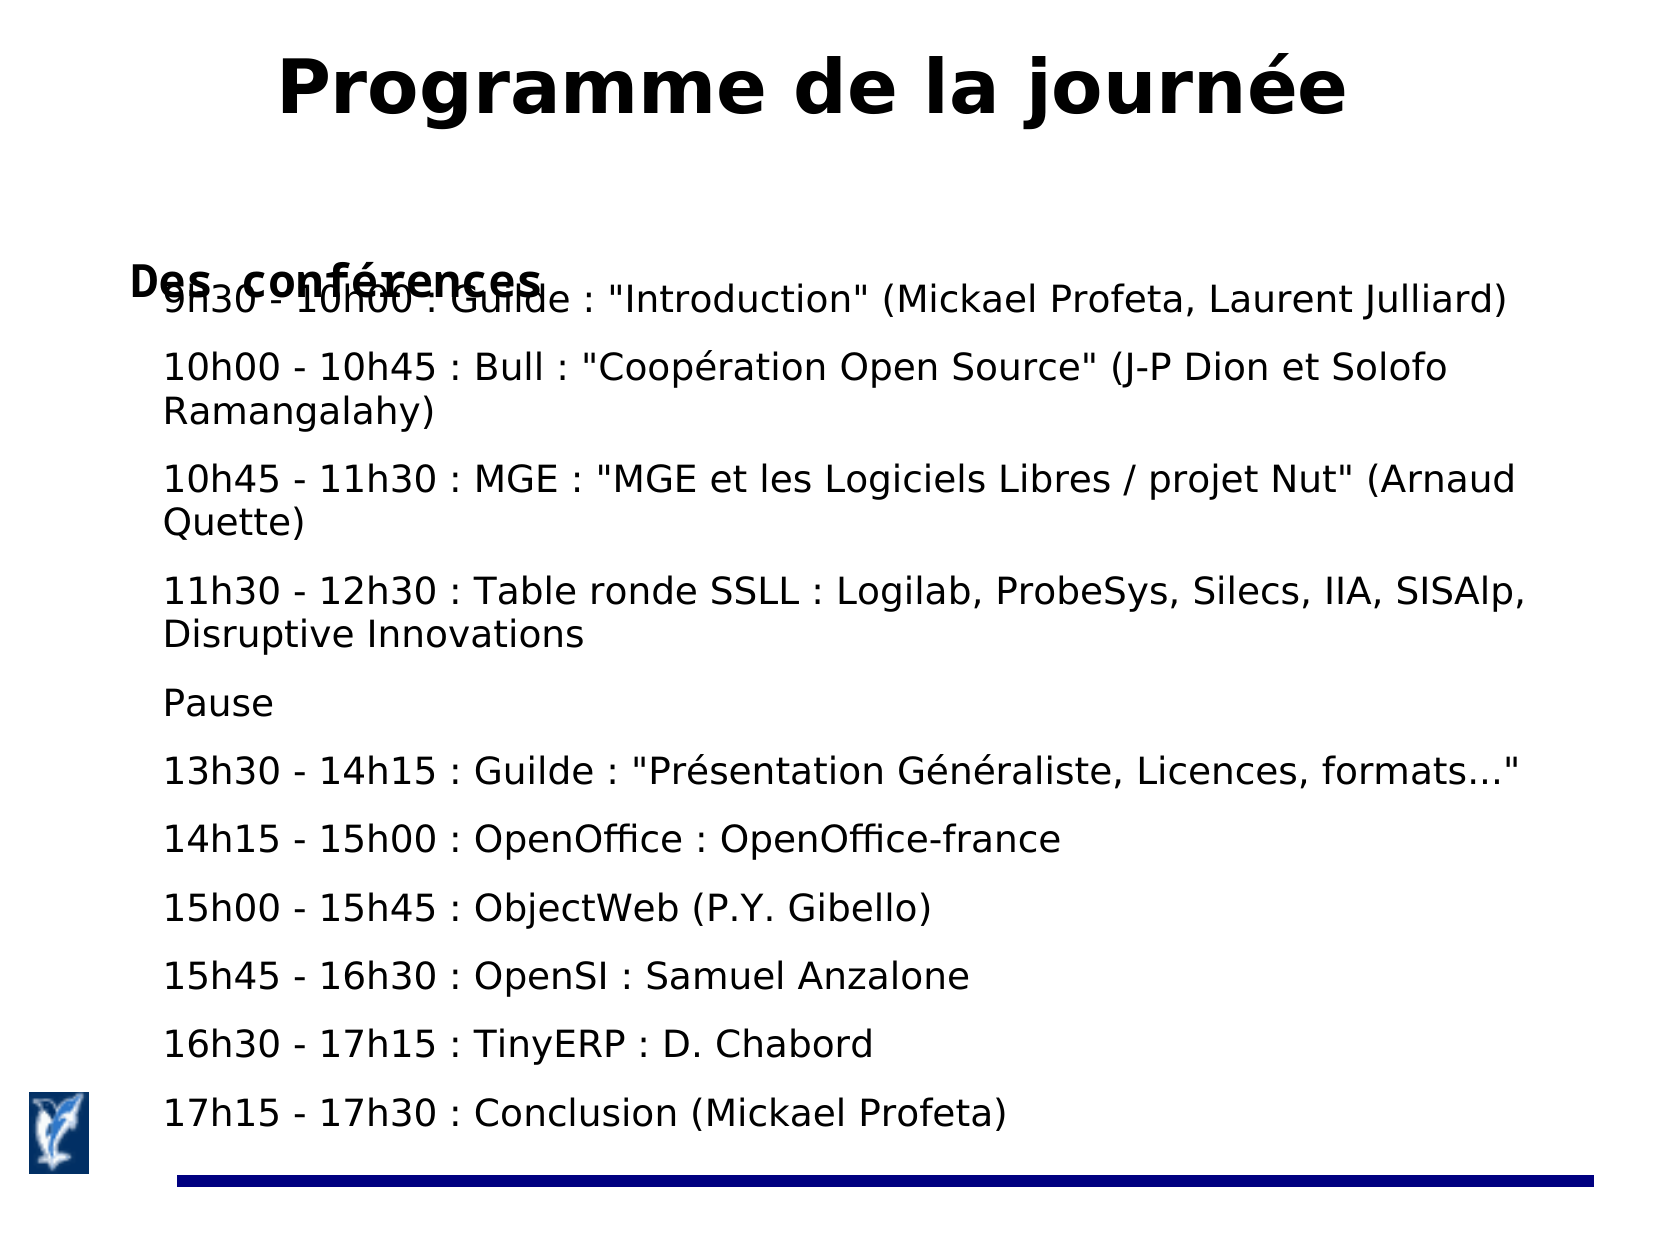

Programme de la journée
 Des conférences
9h30 - 10h00 : Guilde : "Introduction" (Mickael Profeta, Laurent Julliard)
10h00 - 10h45 : Bull : "Coopération Open Source" (J-P Dion et Solofo Ramangalahy)
10h45 - 11h30 : MGE : "MGE et les Logiciels Libres / projet Nut" (Arnaud Quette)
11h30 - 12h30 : Table ronde SSLL : Logilab, ProbeSys, Silecs, IIA, SISAlp, Disruptive Innovations
Pause
13h30 - 14h15 : Guilde : "Présentation Généraliste, Licences, formats..."
14h15 - 15h00 : OpenOffice : OpenOffice-france
15h00 - 15h45 : ObjectWeb (P.Y. Gibello)
15h45 - 16h30 : OpenSI : Samuel Anzalone
16h30 - 17h15 : TinyERP : D. Chabord
17h15 - 17h30 : Conclusion (Mickael Profeta)